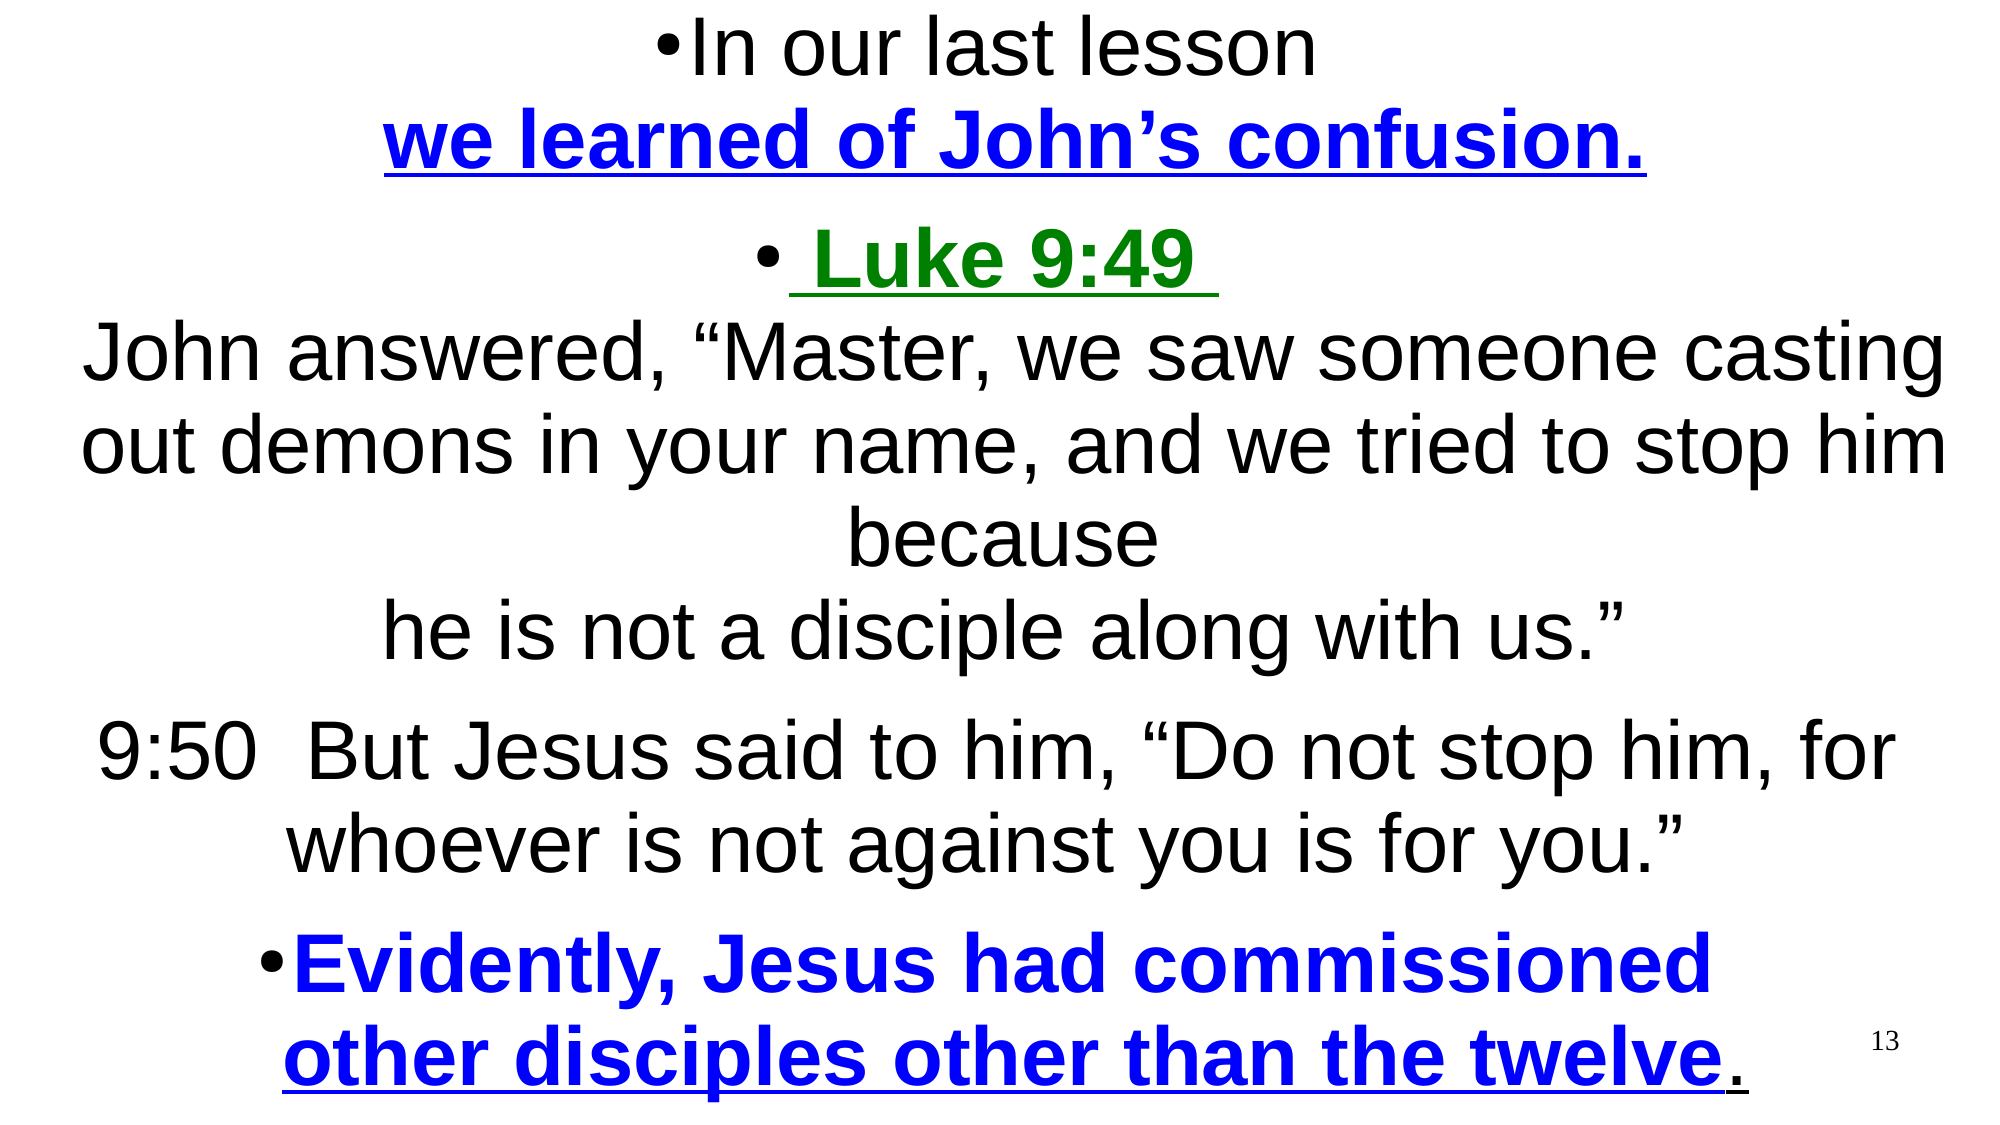

# In our last lesson we learned of John’s confusion.
 Luke 9:49 
John answered, “Master, we saw someone casting out demons in your name, and we tried to stop him because
he is not a disciple along with us.”
9:50  But Jesus said to him, “Do not stop him, for whoever is not against you is for you.”
Evidently, Jesus had commissioned
other disciples other than the twelve.
13